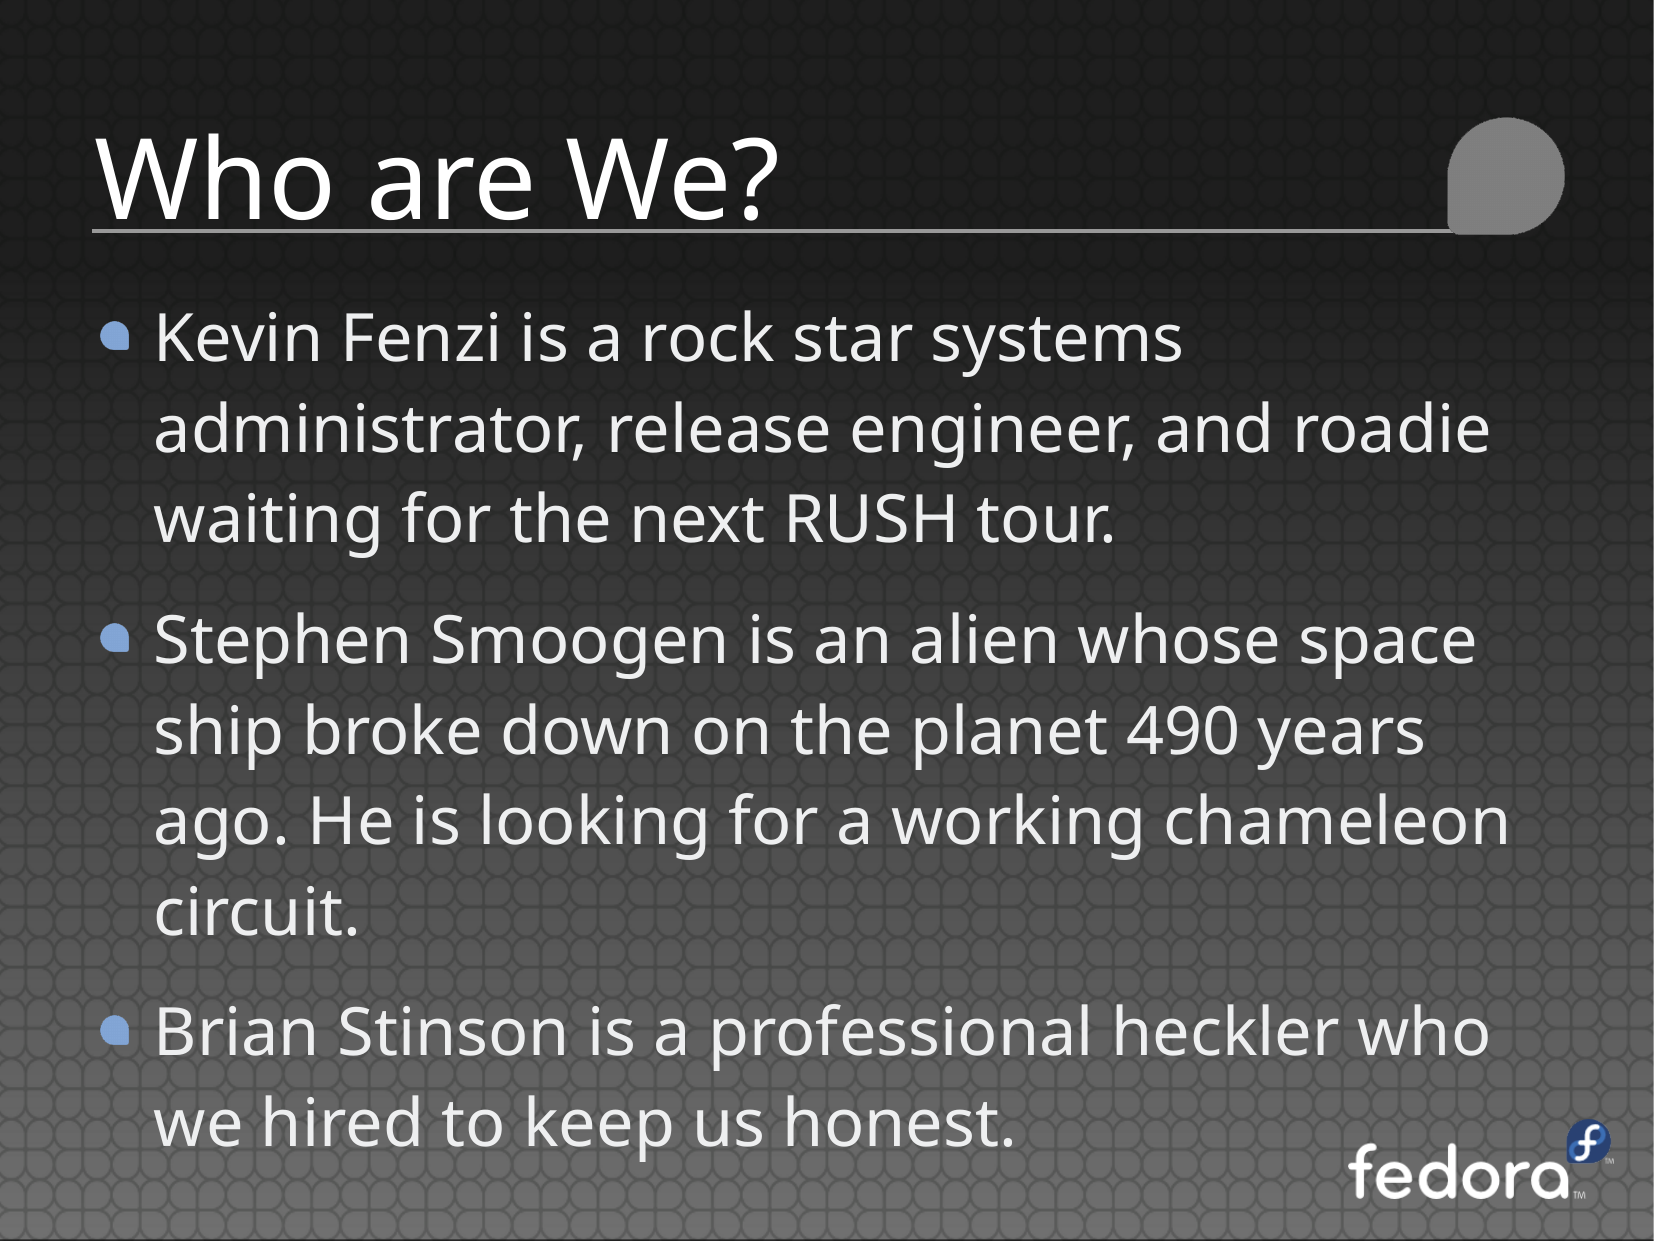

Who are We?
# Kevin Fenzi is a rock star systems administrator, release engineer, and roadie waiting for the next RUSH tour.
Stephen Smoogen is an alien whose space ship broke down on the planet 490 years ago. He is looking for a working chameleon circuit.
Brian Stinson is a professional heckler who we hired to keep us honest.